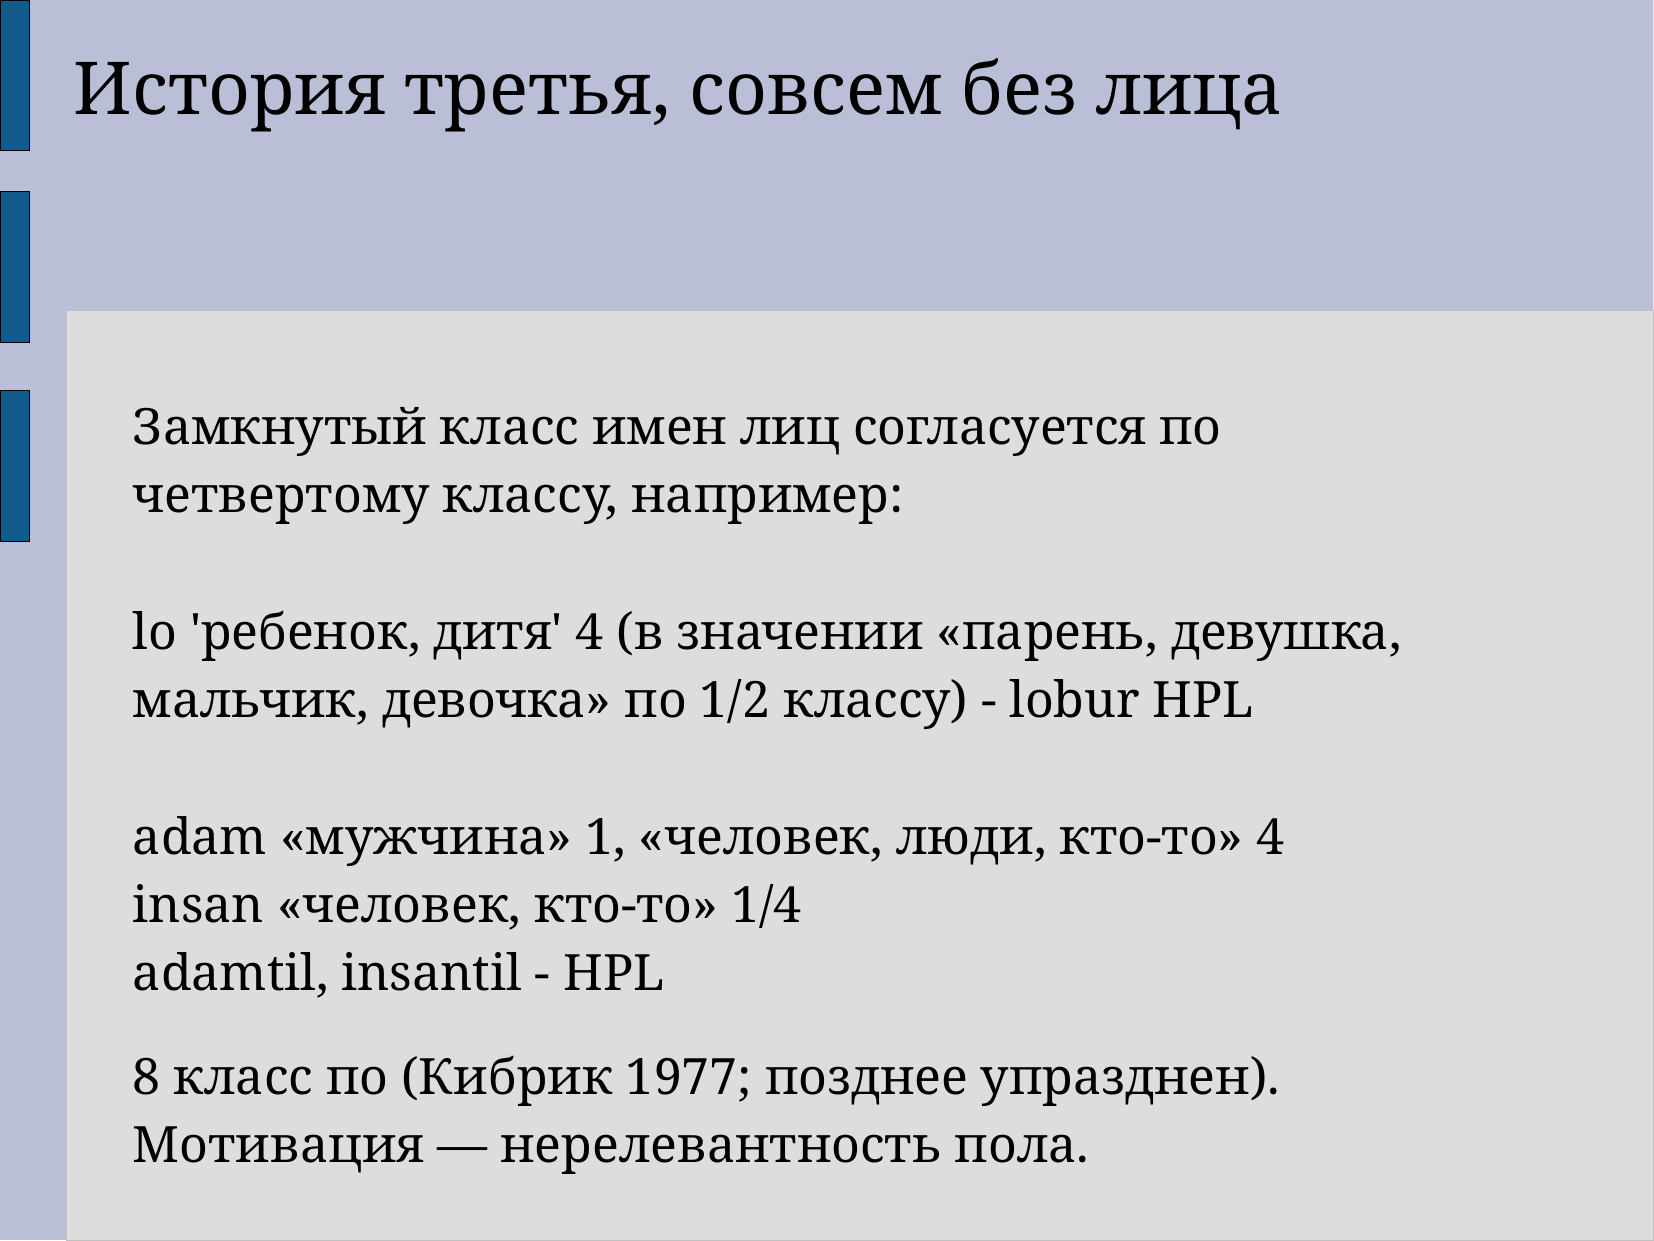

История третья, совсем без лица
Замкнутый класс имен лиц согласуется по четвертому классу, например:
lo 'ребенок, дитя' 4 (в значении «парень, девушка, мальчик, девочка» по 1/2 классу) - lobur HPL
adam «мужчина» 1, «человек, люди, кто-то» 4
insan «человек, кто-то» 1/4
adamtil, insantil - HPL
8 класс по (Кибрик 1977; позднее упразднен). Мотивация — нерелевантность пола.